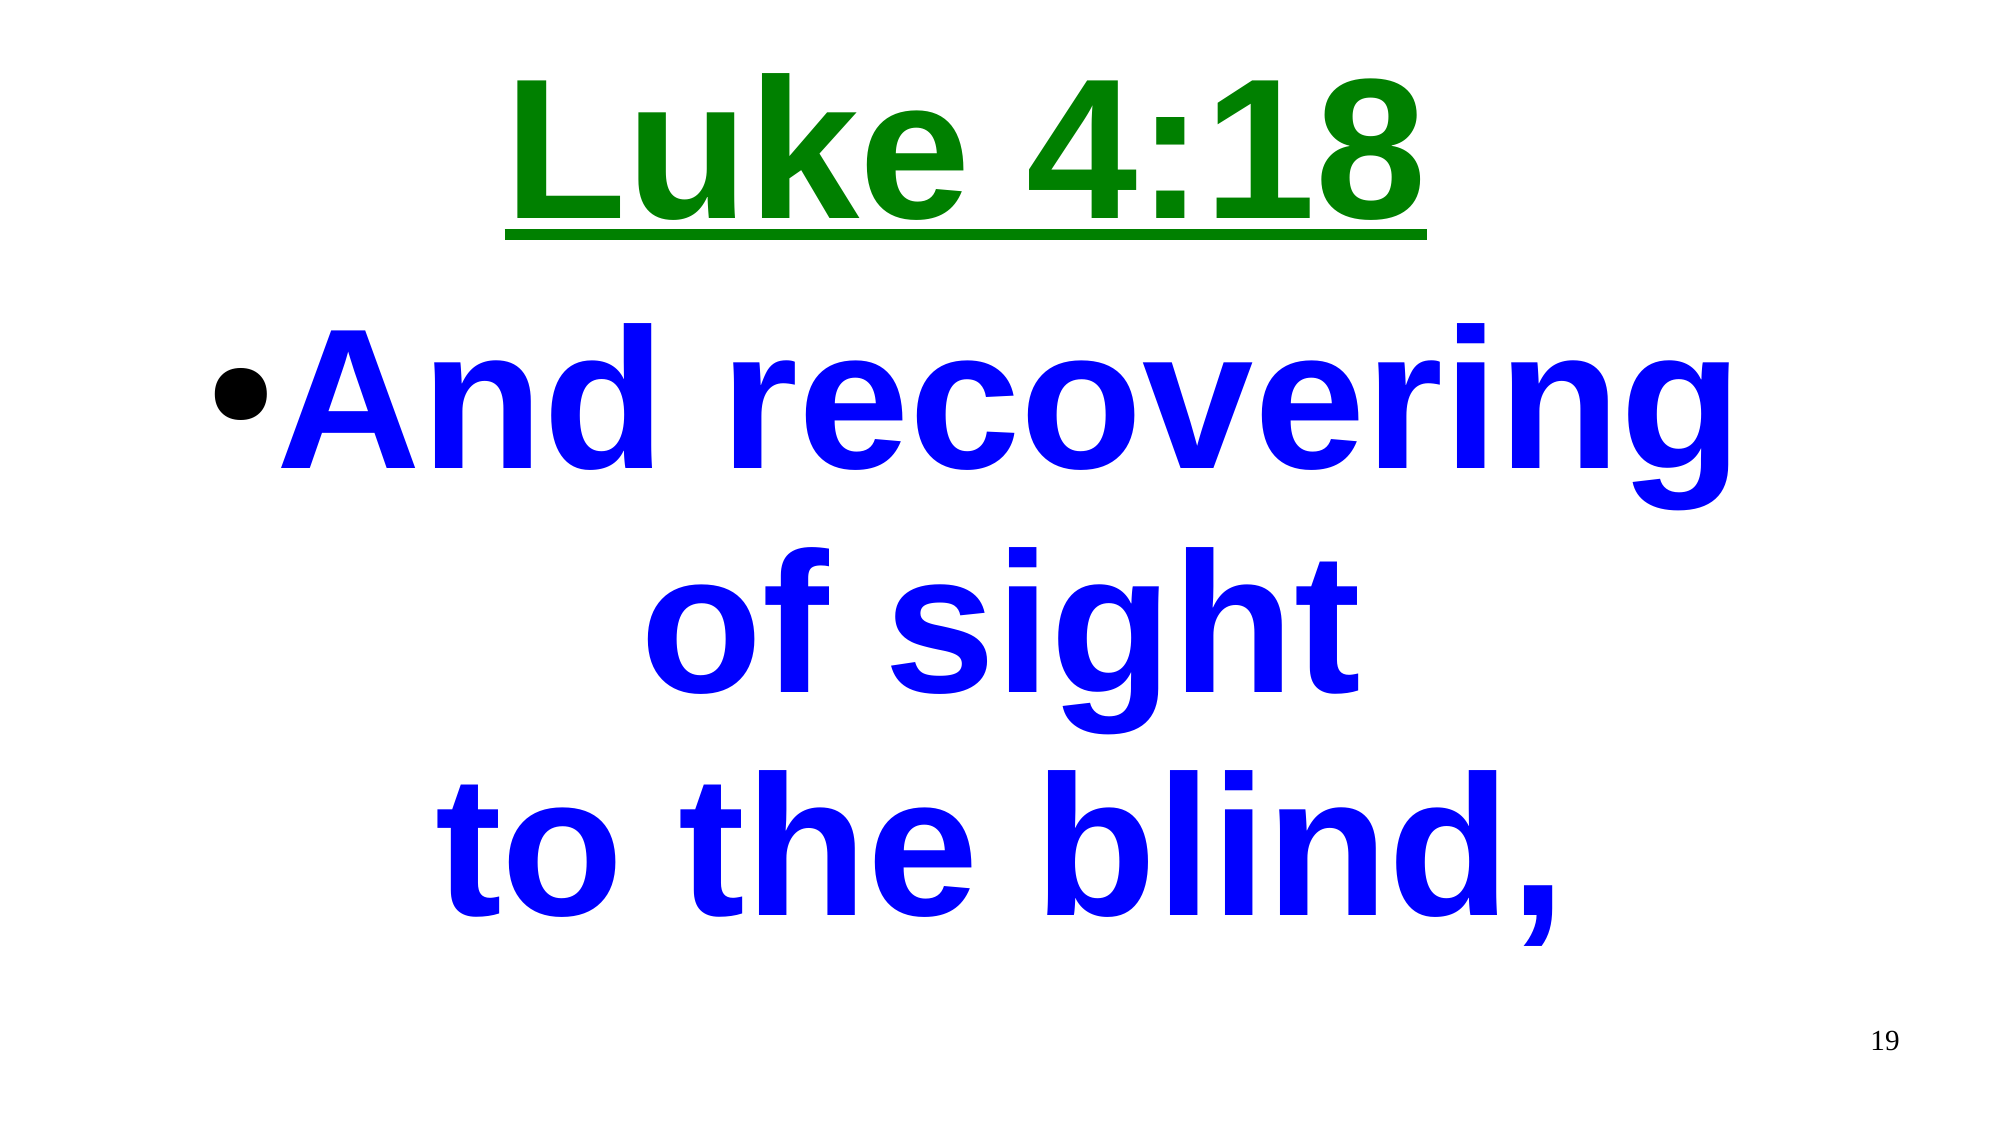

# Luke 4:18
And recovering
of sight
to the blind,
19